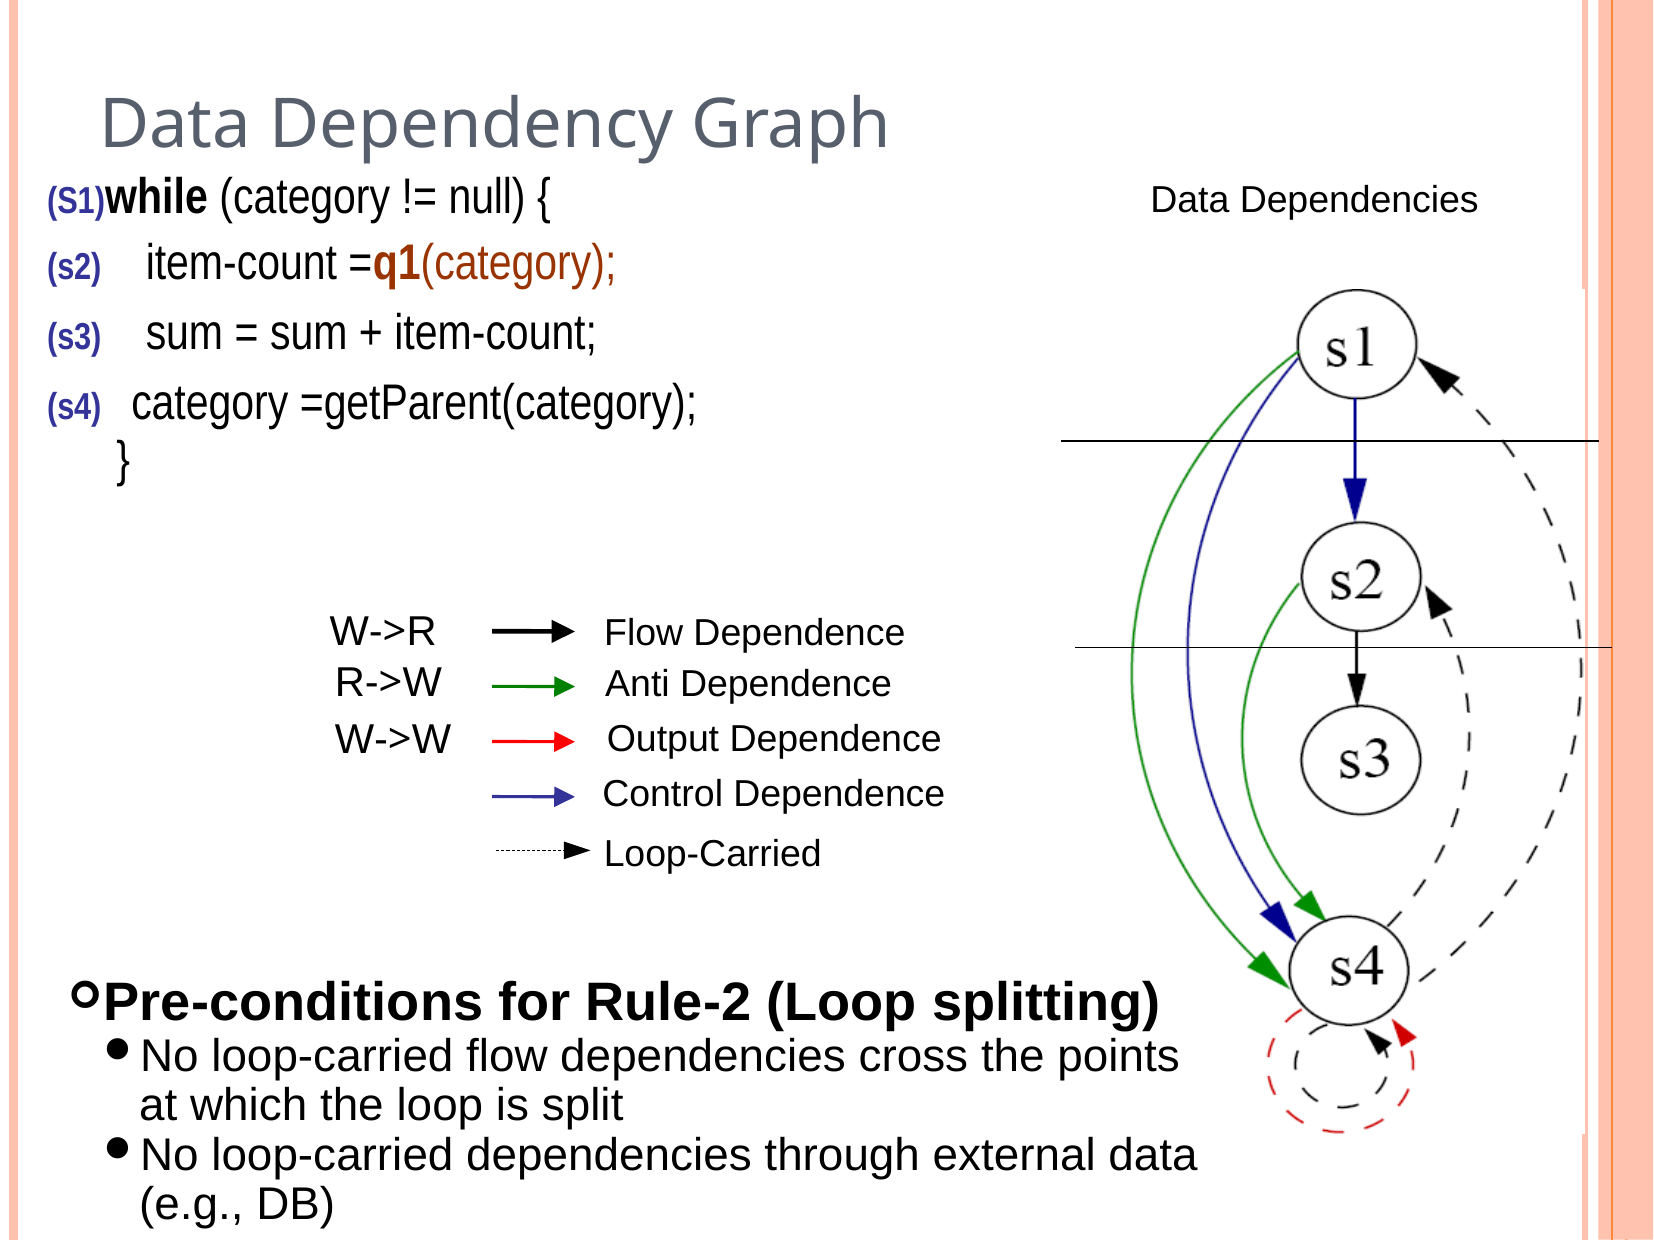

Data Dependency Graph
Data Dependencies
(S1)while (category != null) {
(s2) item-count =q1(category);
(s3) sum = sum + item-count;
(s4) category =getParent(category);
 }
W->R
Flow Dependence
R->W
Anti Dependence
W->W
Output Dependence
Control Dependence
Loop-Carried
Pre-conditions for Rule-2 (Loop splitting)
No loop-carried flow dependencies cross the points at which the loop is split
No loop-carried dependencies through external data (e.g., DB)